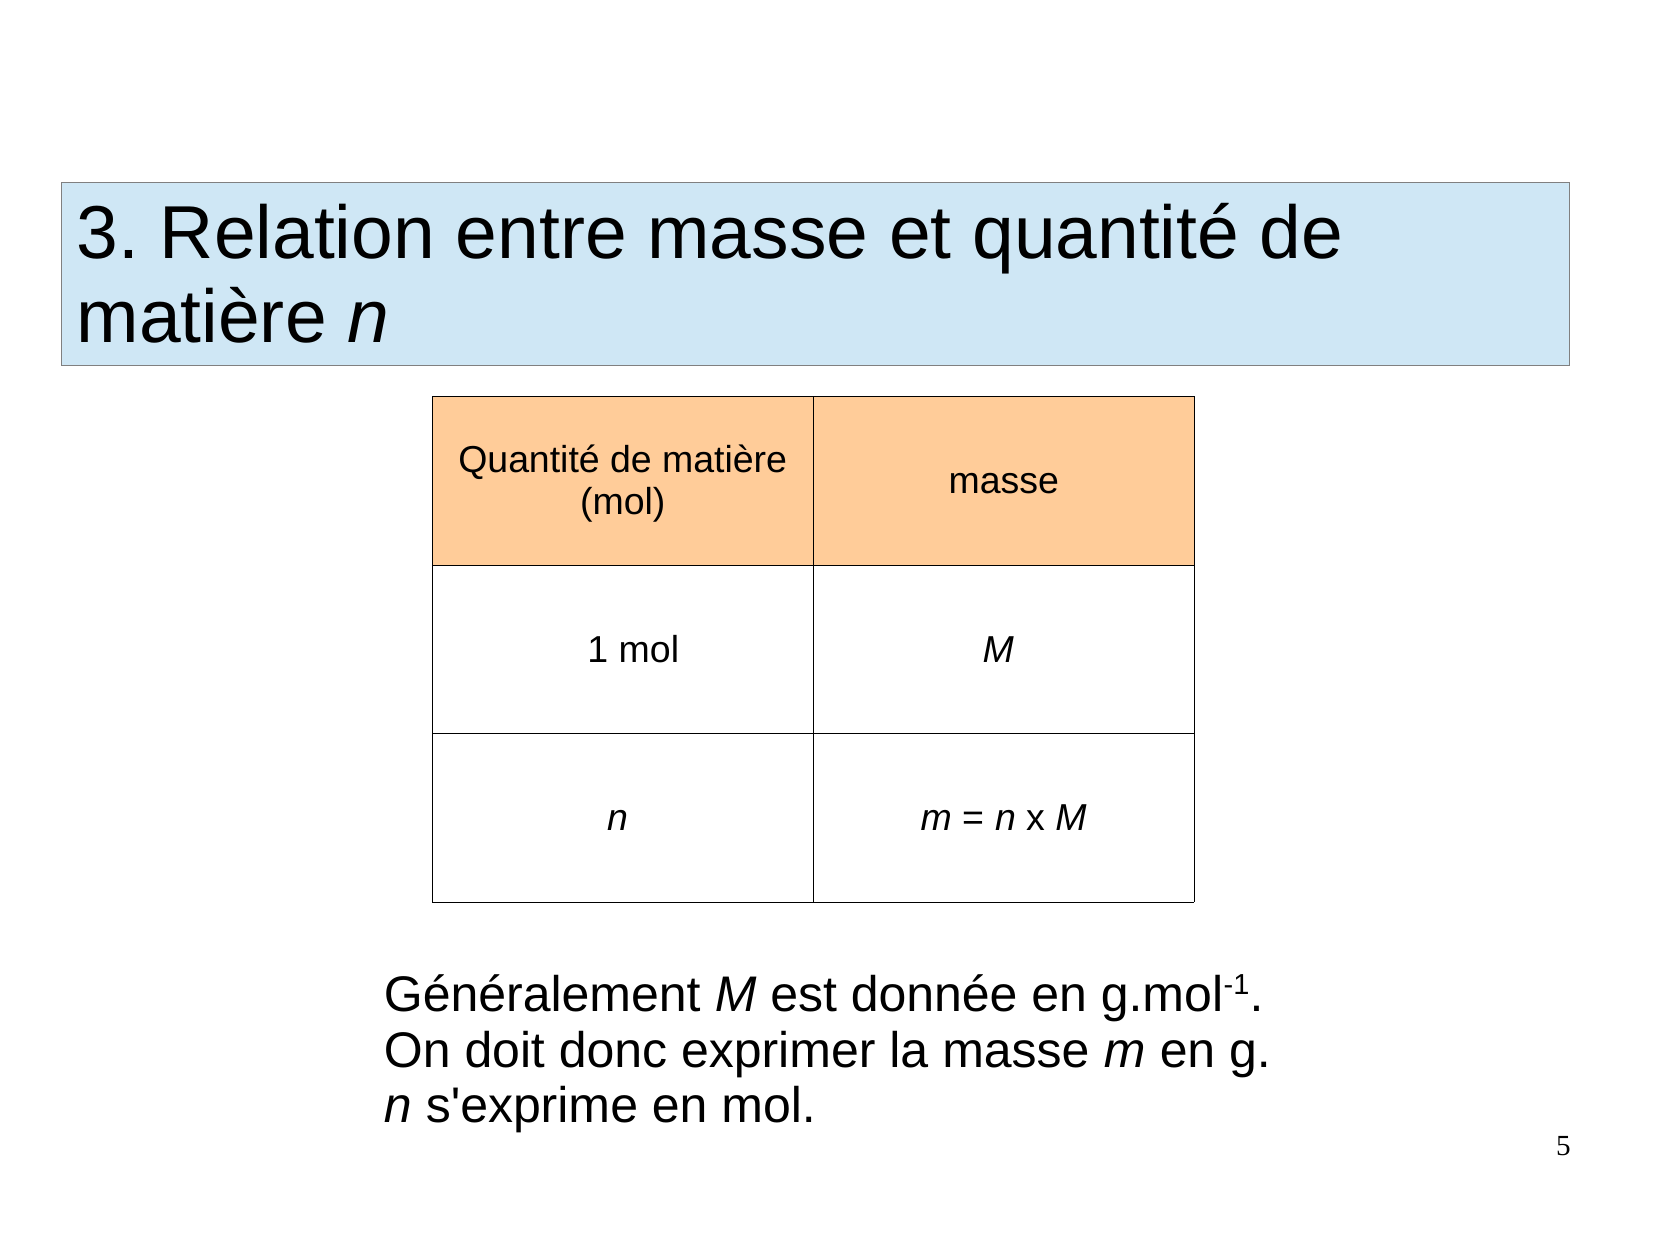

3. Relation entre masse et quantité de matière n
| Quantité de matière (mol) | masse |
| --- | --- |
| 1 mol | M |
| n | m = n x M |
Généralement M est donnée en g.mol-1.
On doit donc exprimer la masse m en g.
n s'exprime en mol.
5